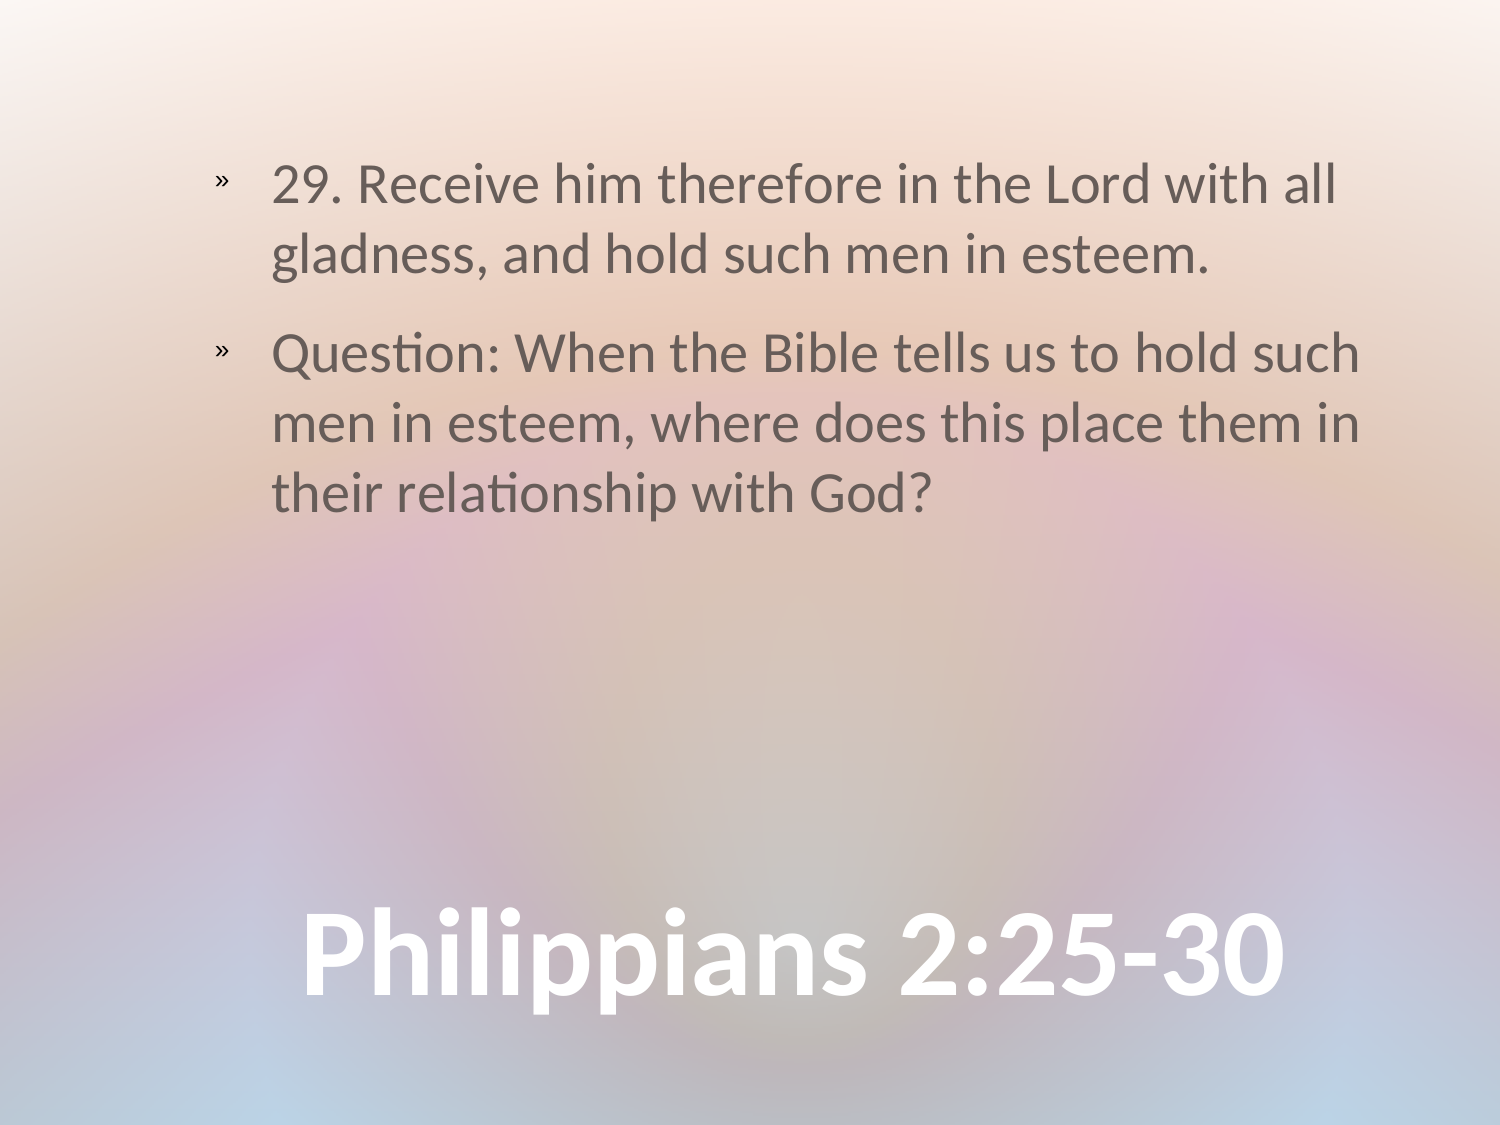

29. Receive him therefore in the Lord with all gladness, and hold such men in esteem.
Question: When the Bible tells us to hold such men in esteem, where does this place them in their relationship with God?
# Philippians 2:25-30